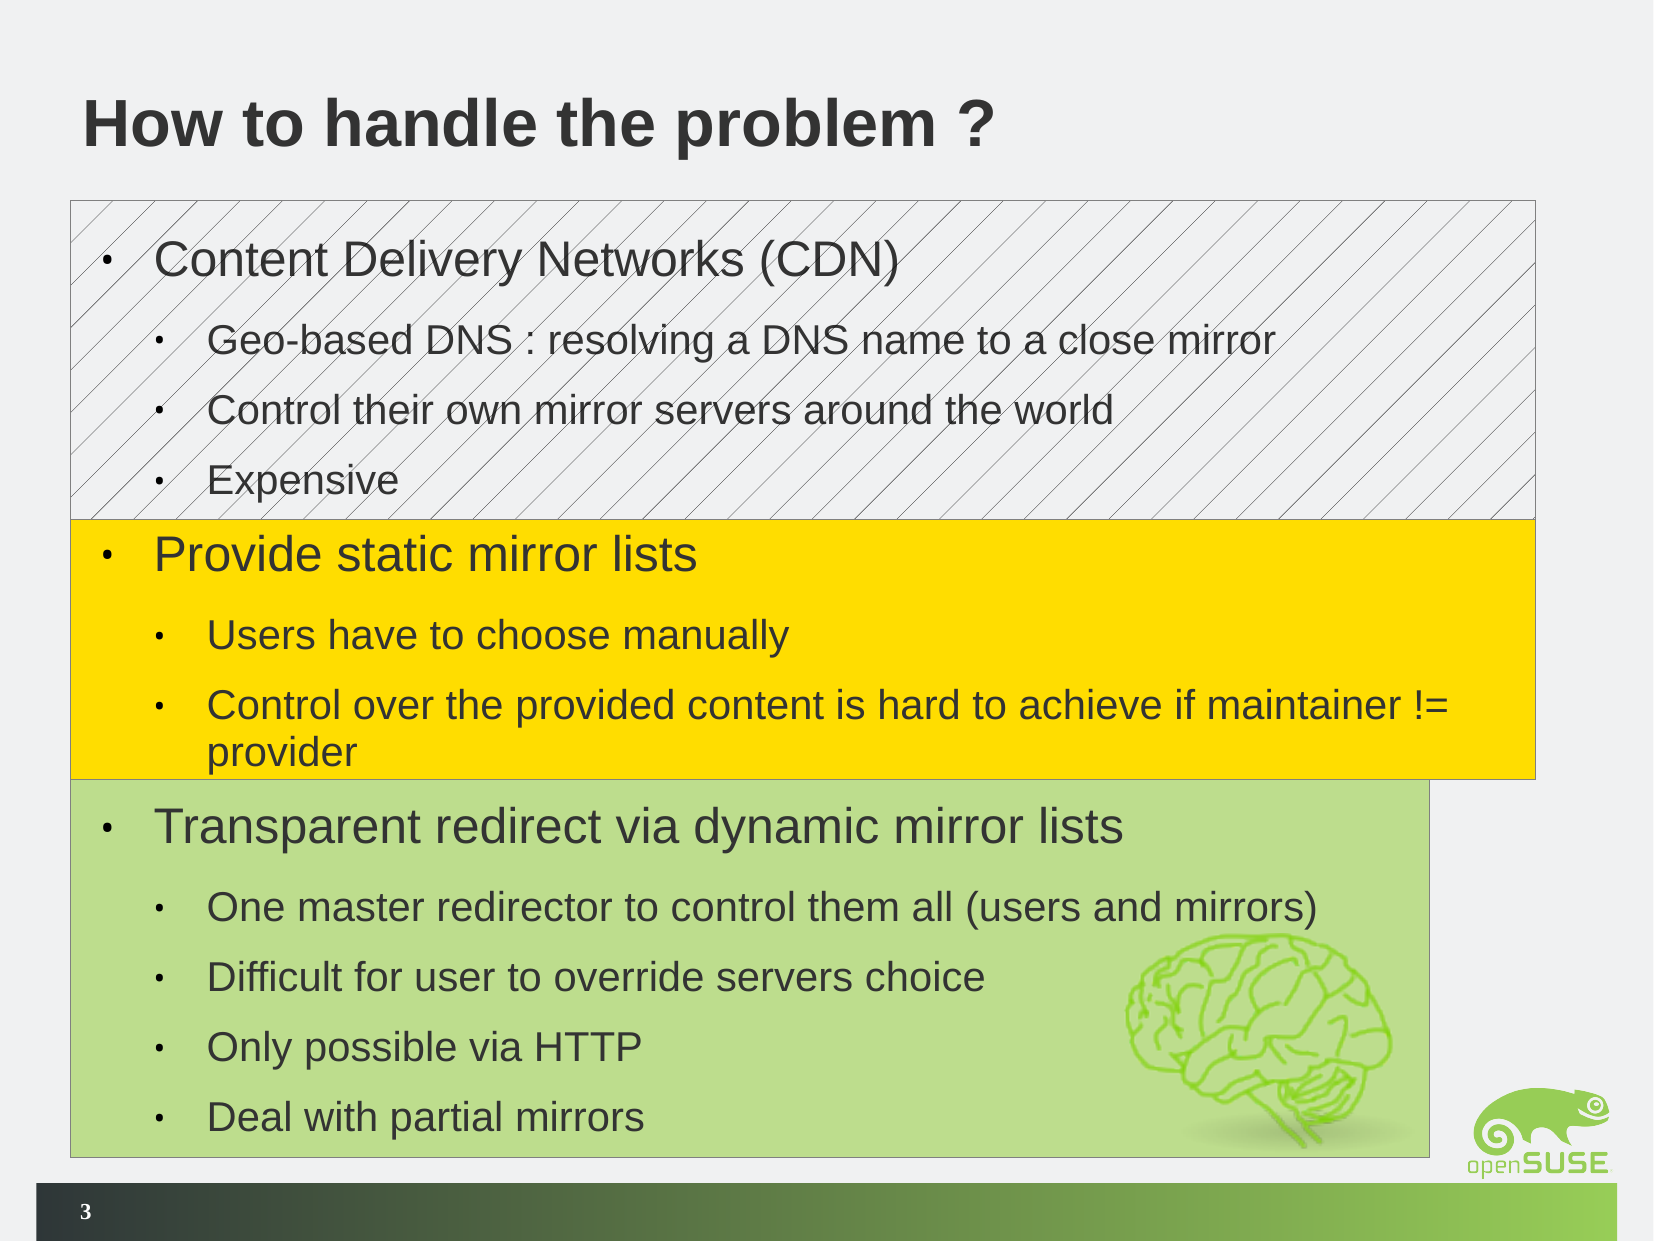

# How to handle the problem ?
Content Delivery Networks (CDN)
Geo-based DNS : resolving a DNS name to a close mirror
Control their own mirror servers around the world
Expensive
Provide static mirror lists
Users have to choose manually
Control over the provided content is hard to achieve if maintainer != provider
Transparent redirect via dynamic mirror lists
One master redirector to control them all (users and mirrors)
Difficult for user to override servers choice
Only possible via HTTP
Deal with partial mirrors
3